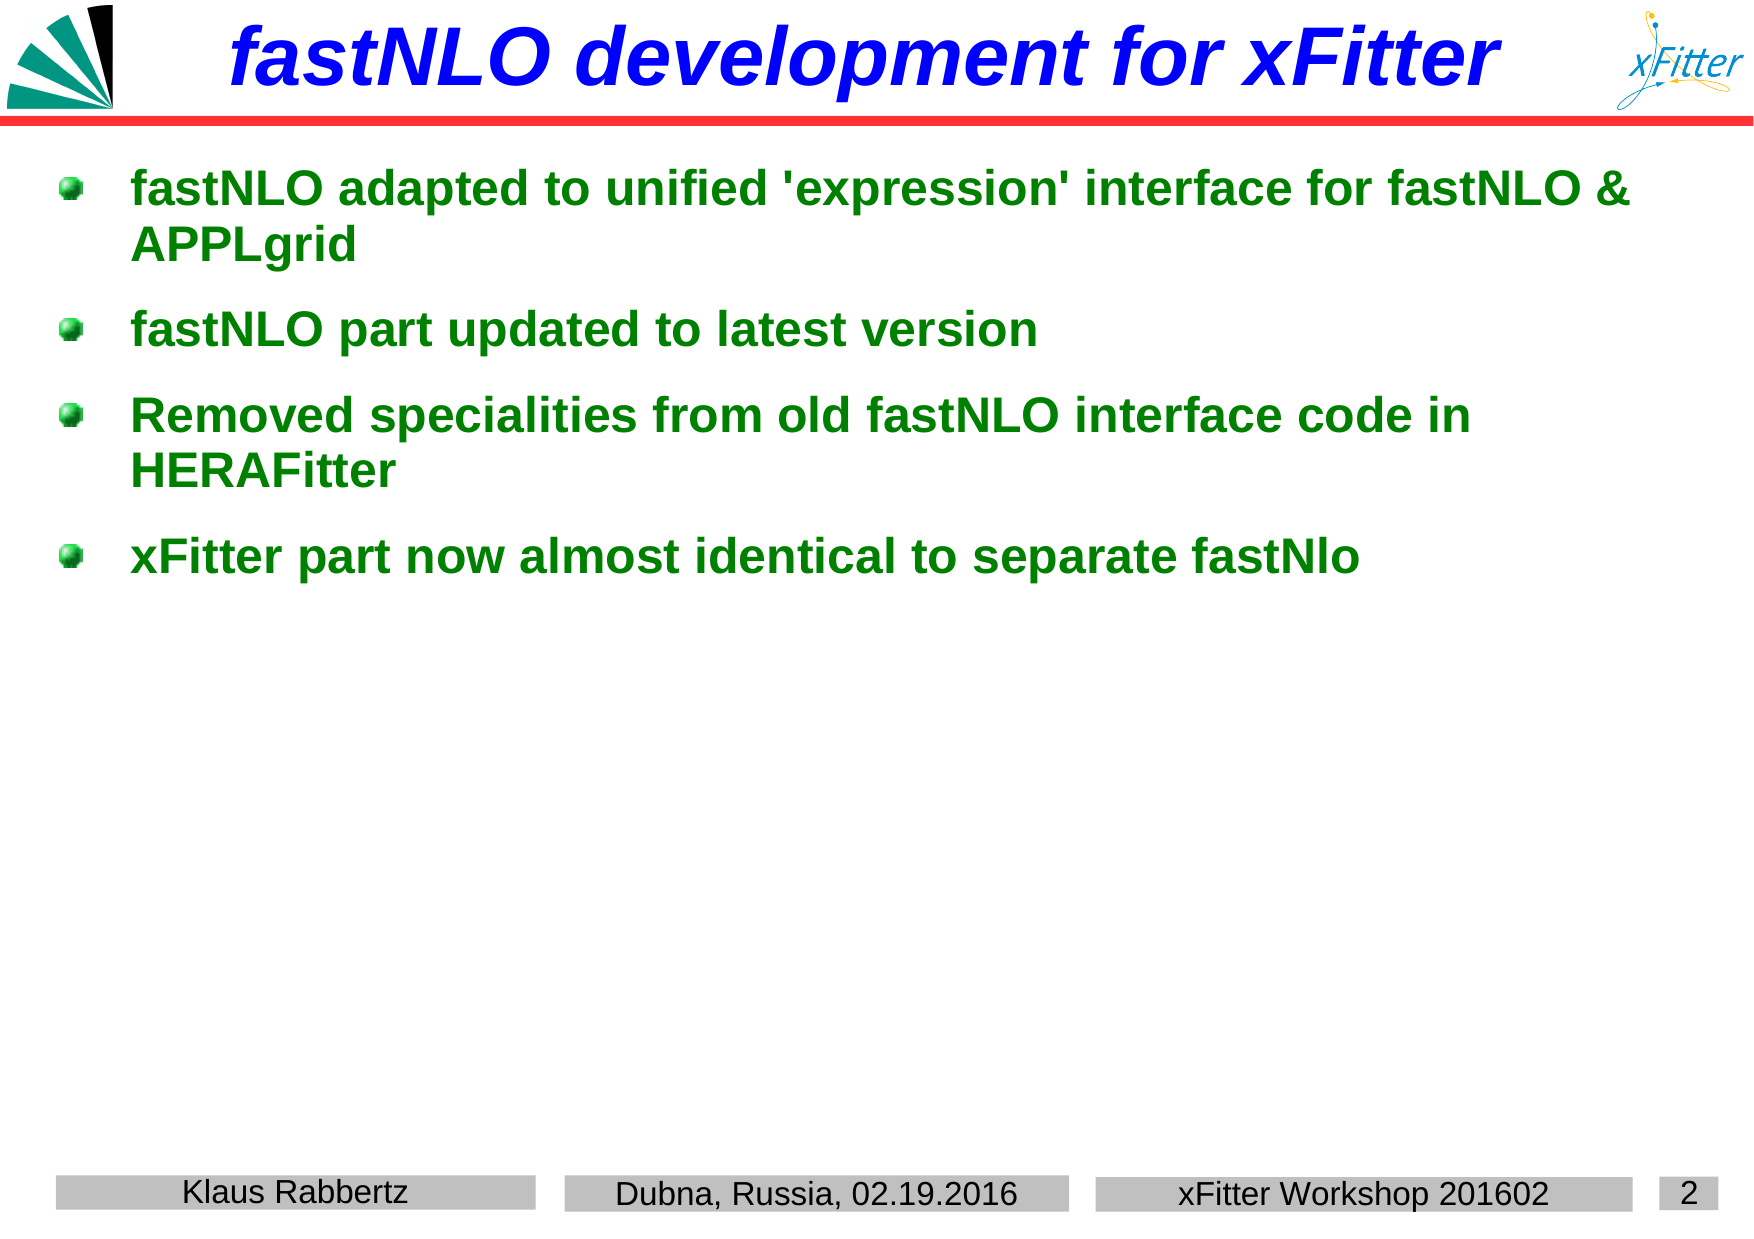

# fastNLO development for xFitter
fastNLO adapted to unified 'expression' interface for fastNLO & APPLgrid
fastNLO part updated to latest version
Removed specialities from old fastNLO interface code in HERAFitter
xFitter part now almost identical to separate fastNlo